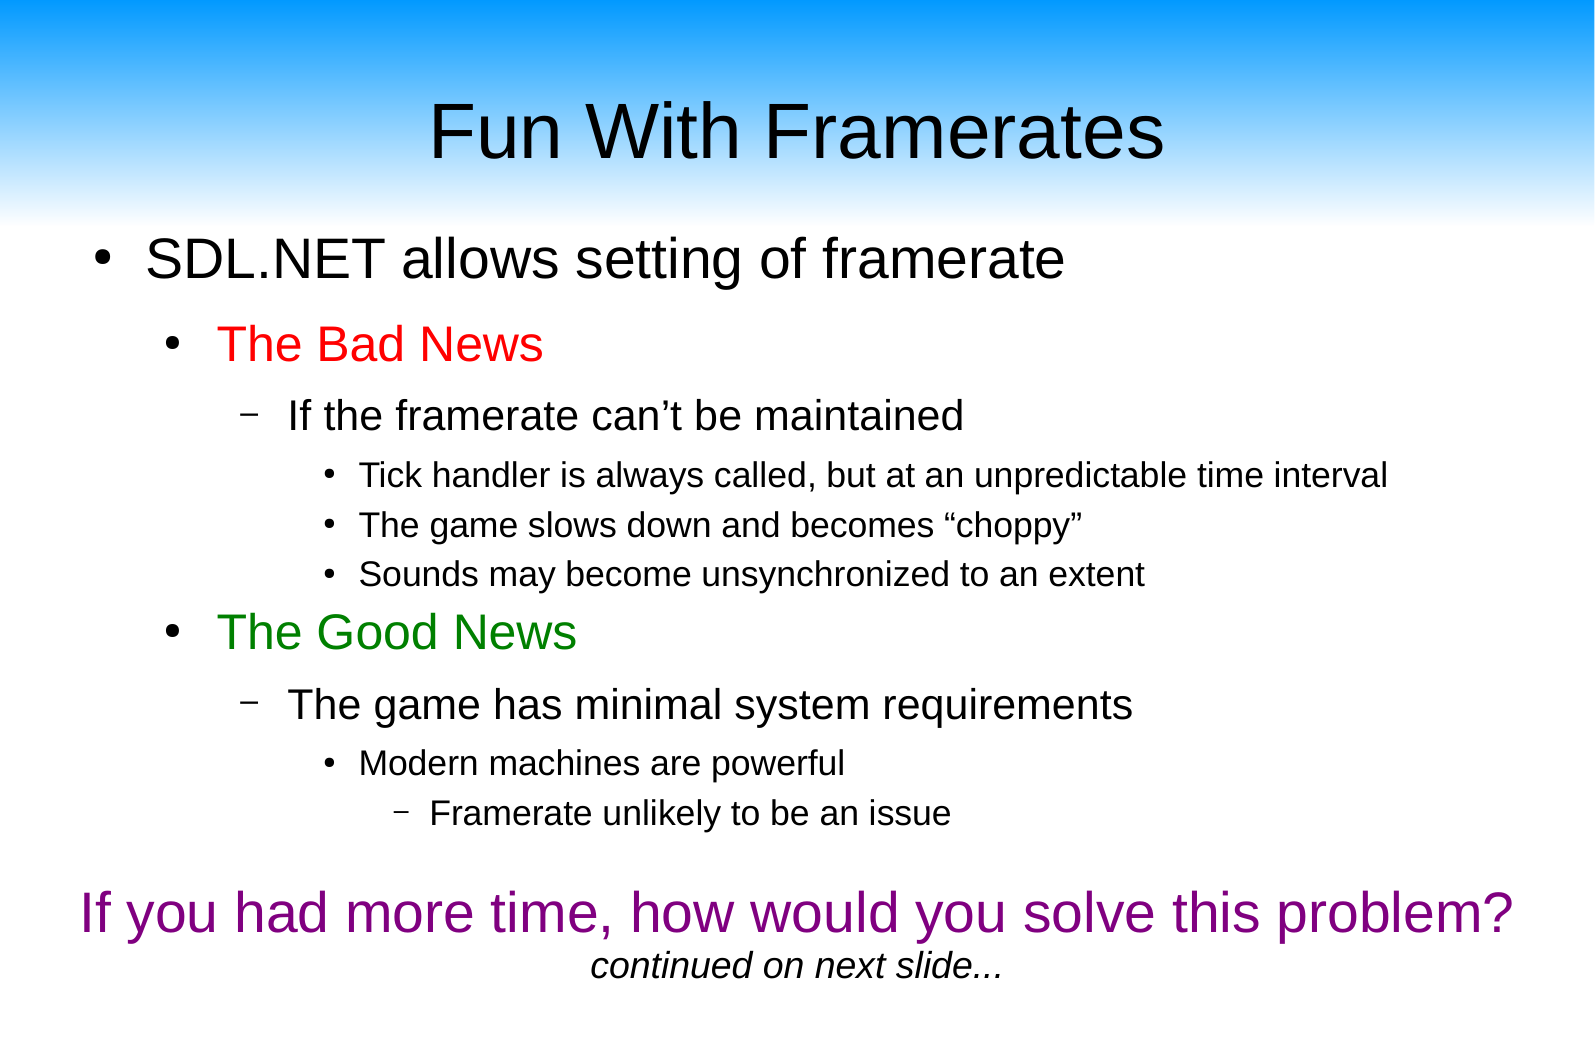

# Fun With Framerates
SDL.NET allows setting of framerate
The Bad News
If the framerate can’t be maintained
Tick handler is always called, but at an unpredictable time interval
The game slows down and becomes “choppy”
Sounds may become unsynchronized to an extent
The Good News
The game has minimal system requirements
Modern machines are powerful
Framerate unlikely to be an issue
If you had more time, how would you solve this problem? continued on next slide...